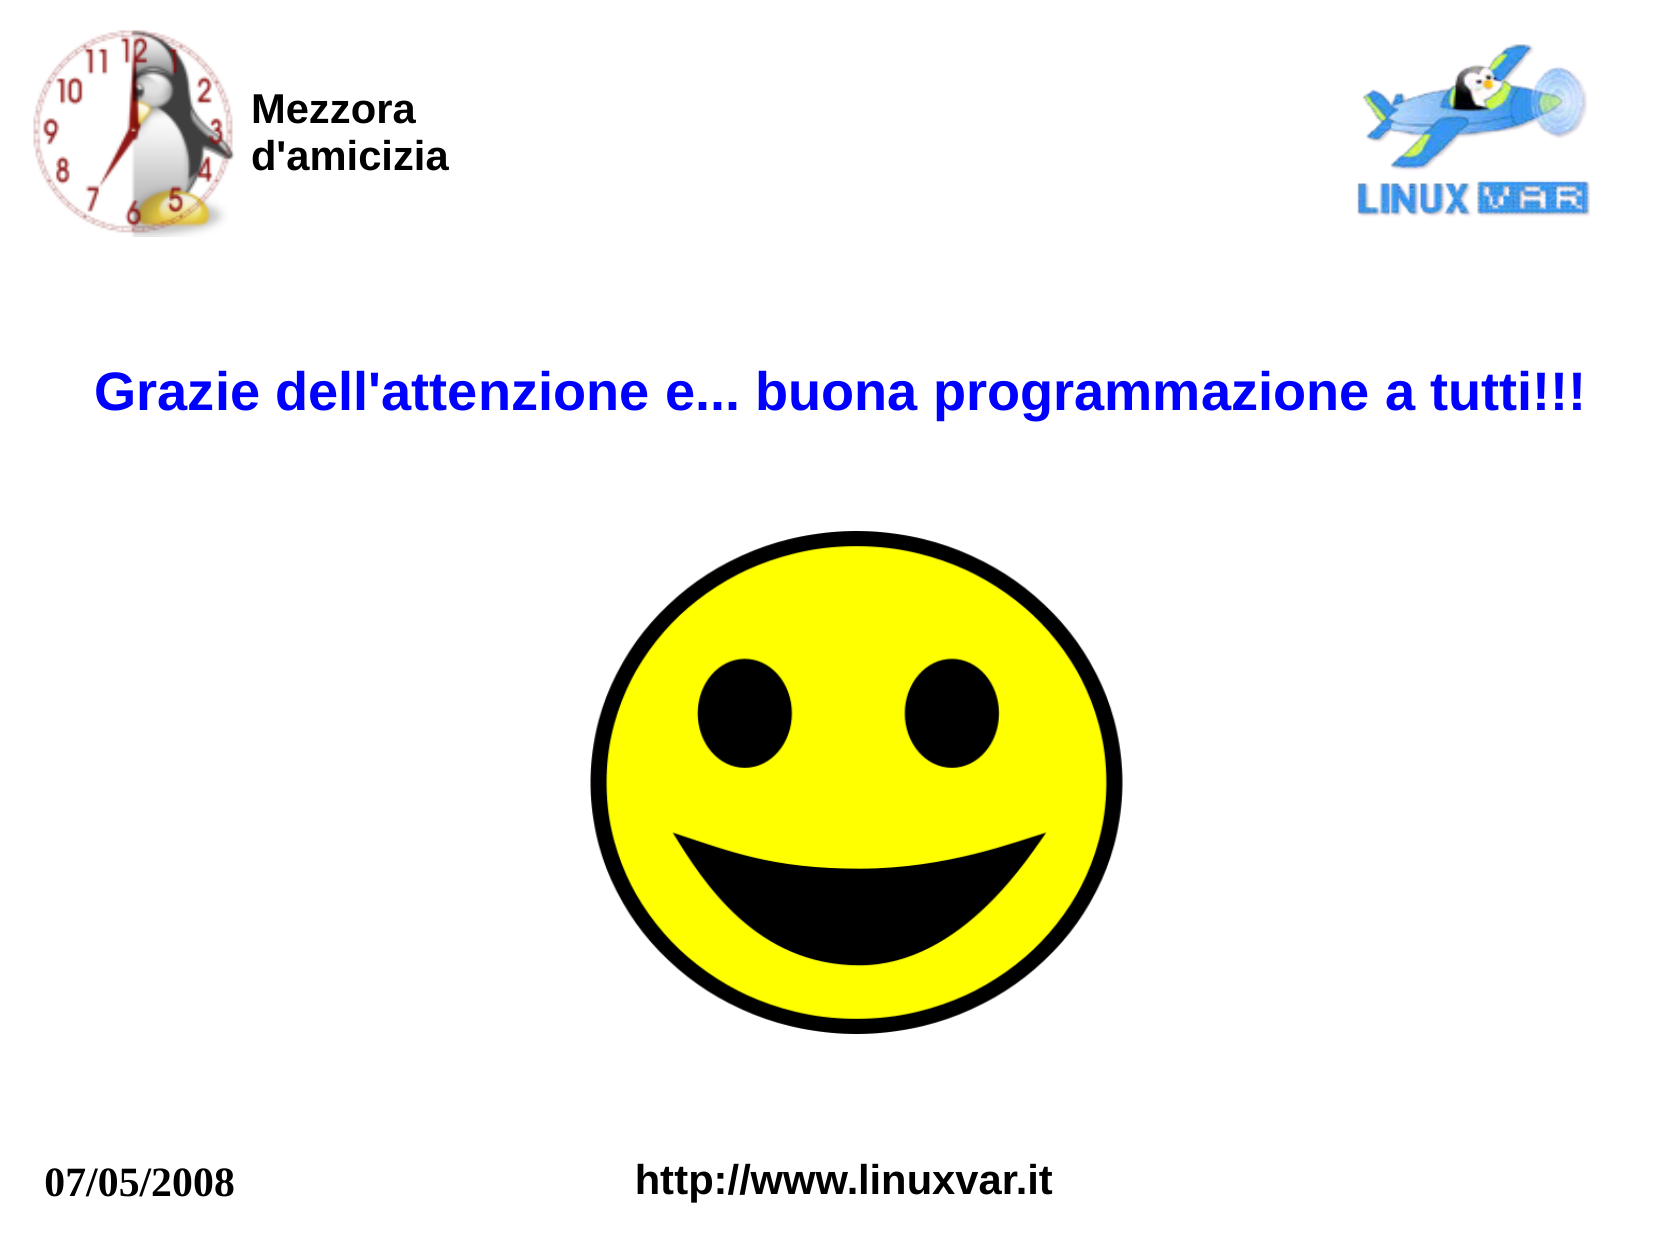

Mezzora
d'amicizia
Grazie dell'attenzione e... buona programmazione a tutti!!!
http://www.linuxvar.it
07/05/2008